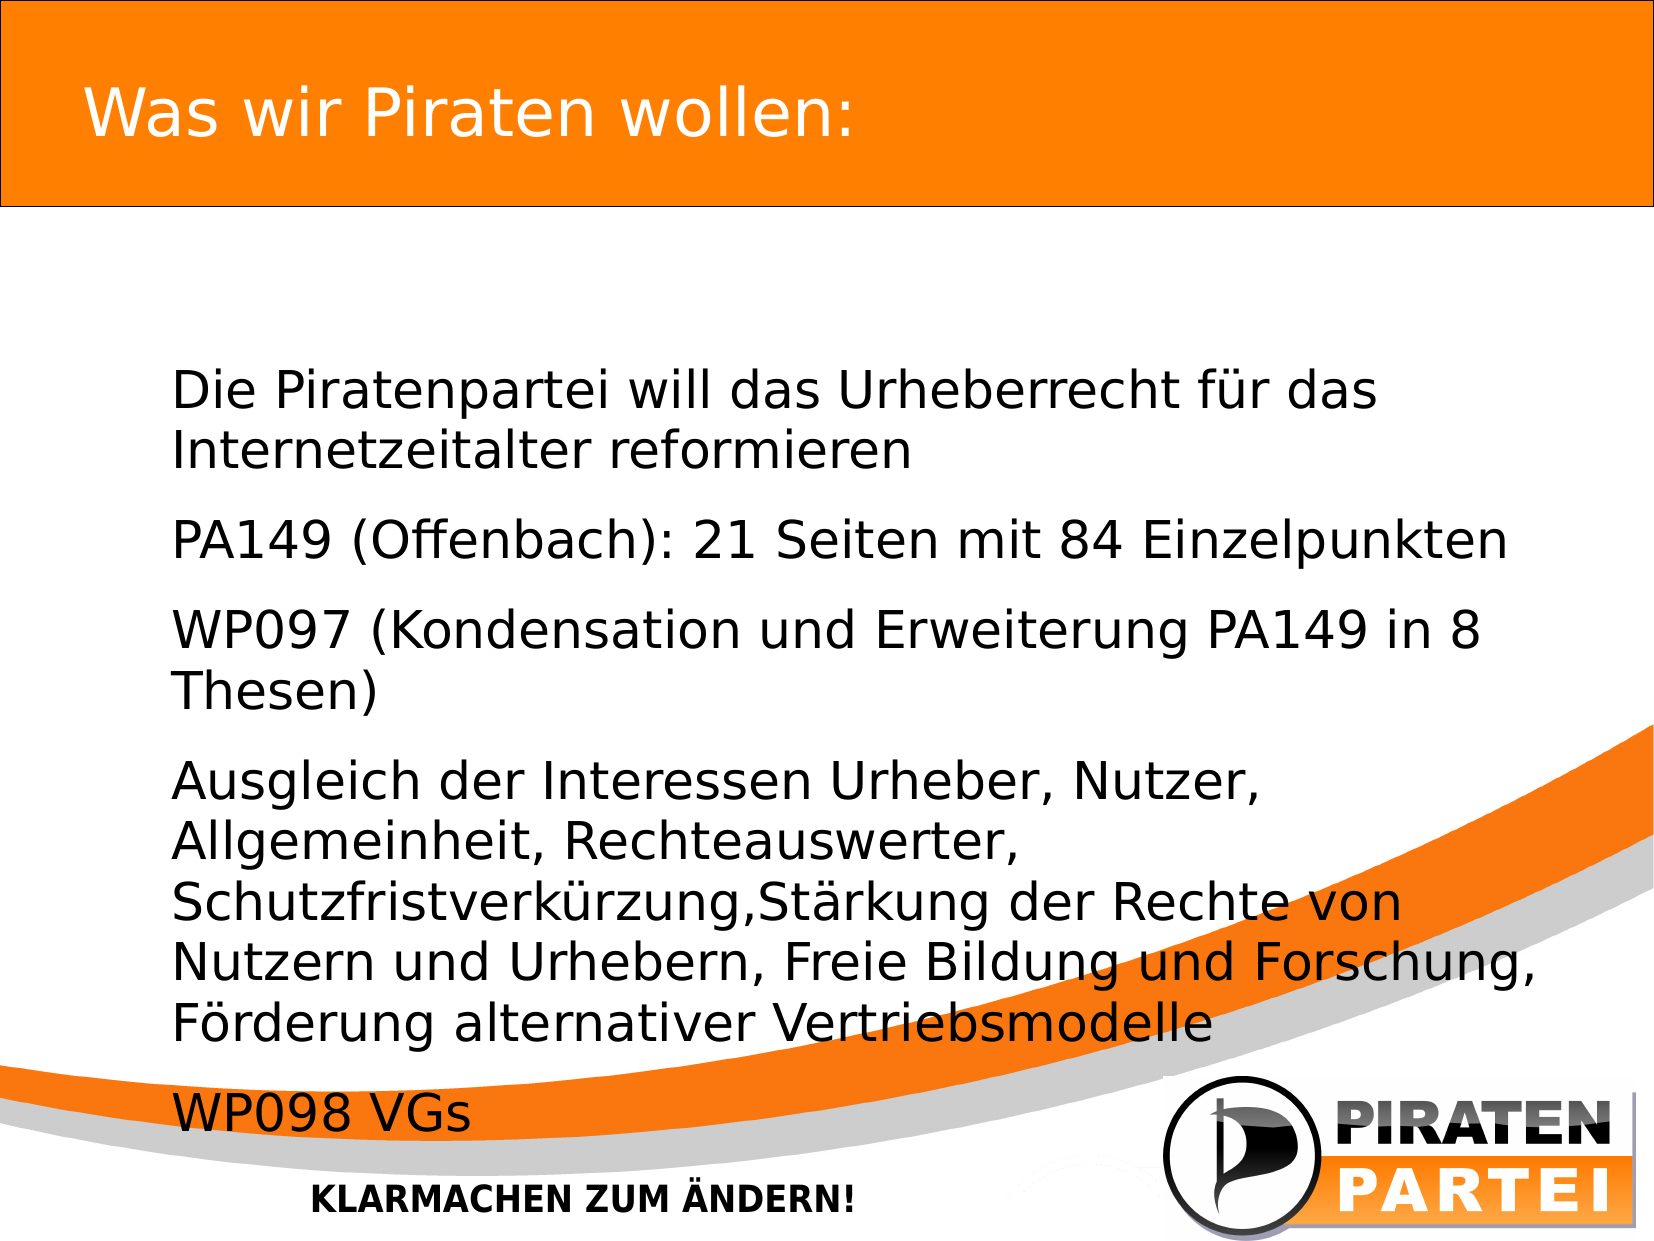

# Was wir Piraten wollen:
Die Piratenpartei will das Urheberrecht für das Internetzeitalter reformieren
PA149 (Offenbach): 21 Seiten mit 84 Einzelpunkten
WP097 (Kondensation und Erweiterung PA149 in 8 Thesen)
Ausgleich der Interessen Urheber, Nutzer, Allgemeinheit, Rechteauswerter, Schutzfristverkürzung,Stärkung der Rechte von Nutzern und Urhebern, Freie Bildung und Forschung, Förderung alternativer Vertriebsmodelle
WP098 VGs